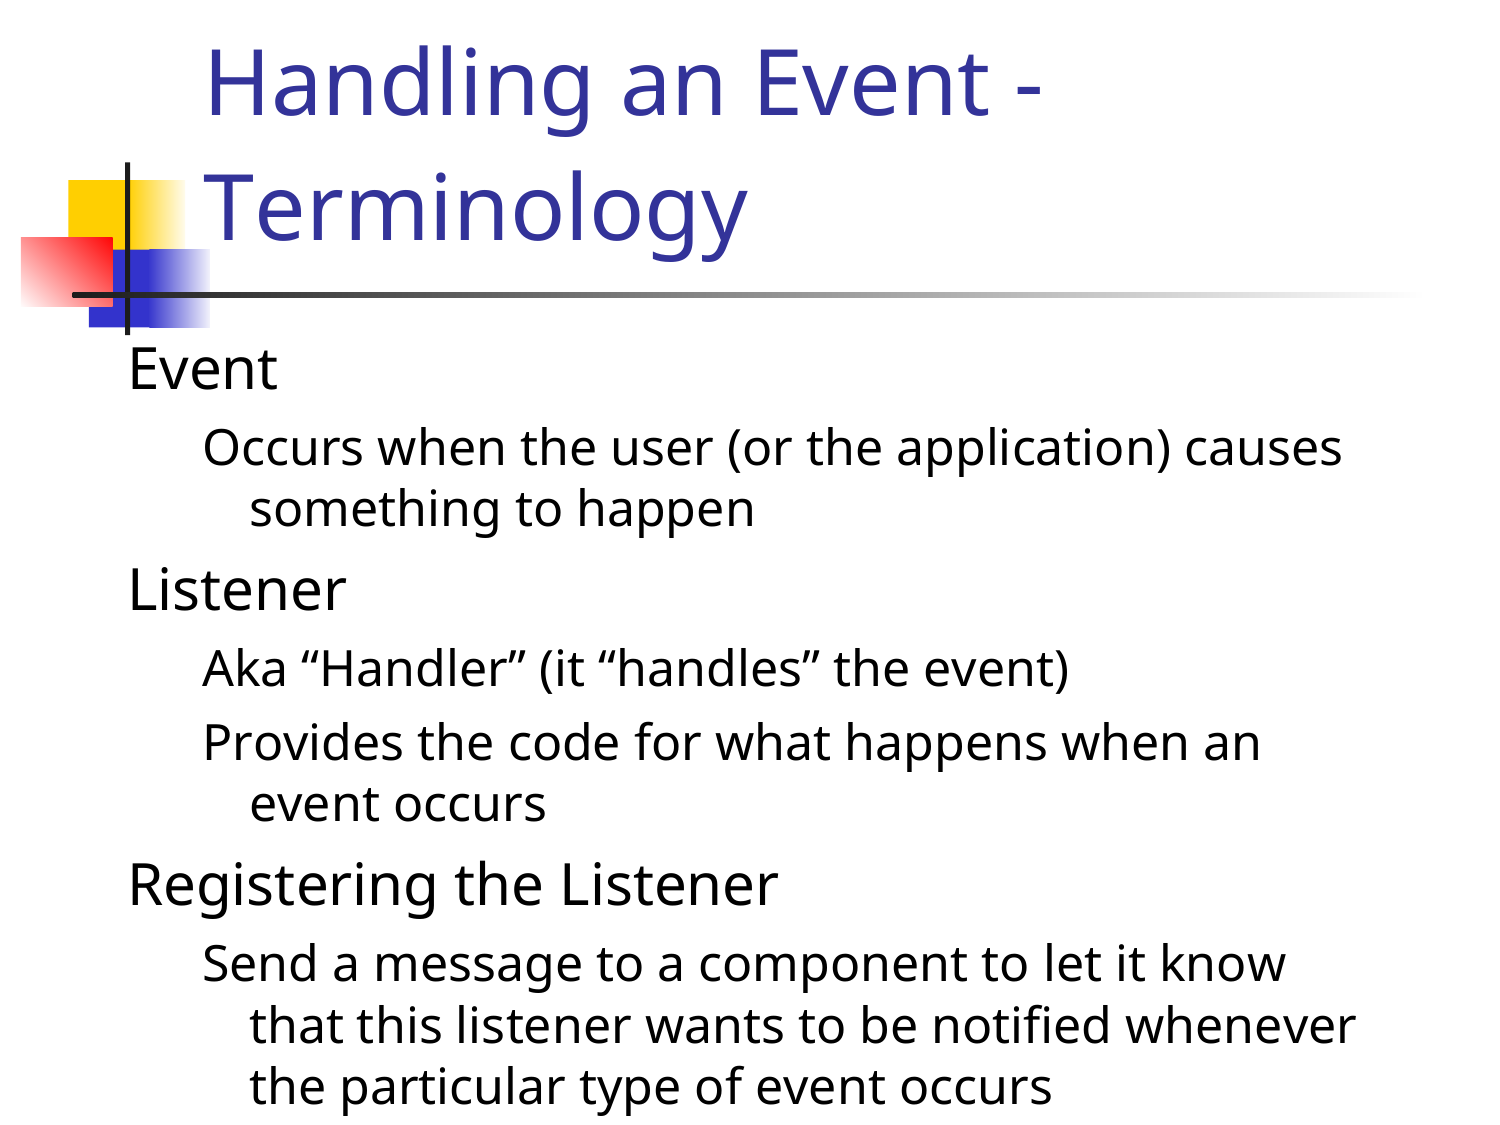

# Handling an Event - Terminology
Event
Occurs when the user (or the application) causes something to happen
Listener
Aka “Handler” (it “handles” the event)
Provides the code for what happens when an event occurs
Registering the Listener
Send a message to a component to let it know that this listener wants to be notified whenever the particular type of event occurs